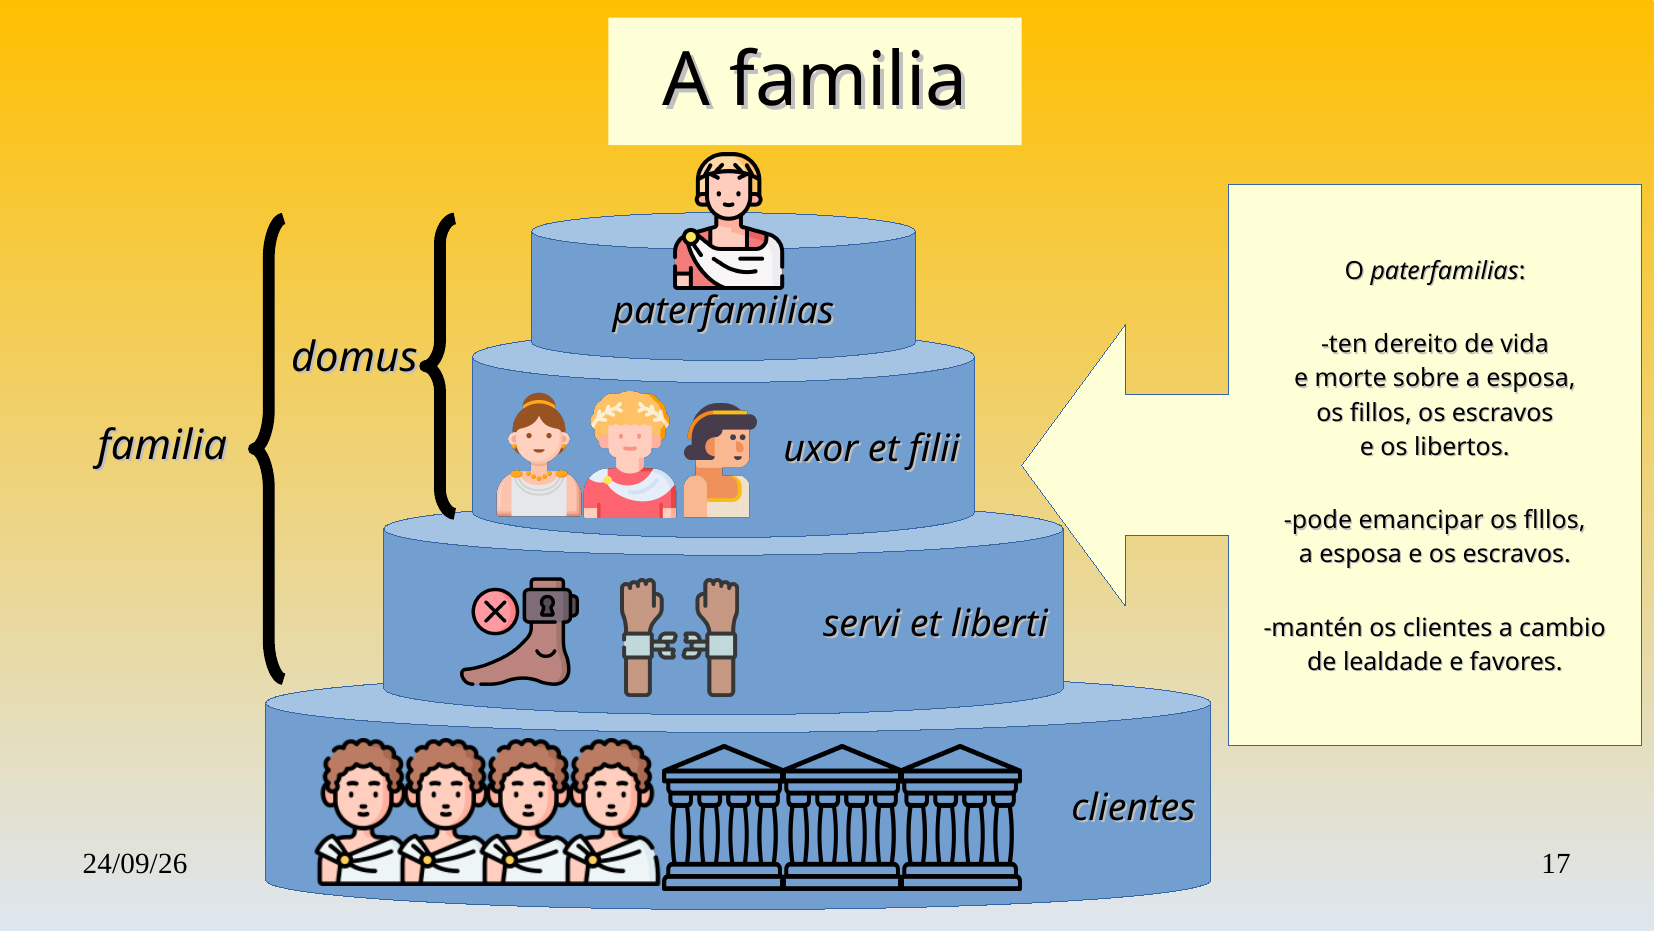

A familia
O paterfamilias:
-ten dereito de vida
e morte sobre a esposa,
os fillos, os escravos
e os libertos.
-pode emancipar os flllos,
a esposa e os escravos.
-mantén os clientes a cambio
de lealdade e favores.
paterfamilias
domus
uxor et filii
familia
servi et liberti
clientes
17